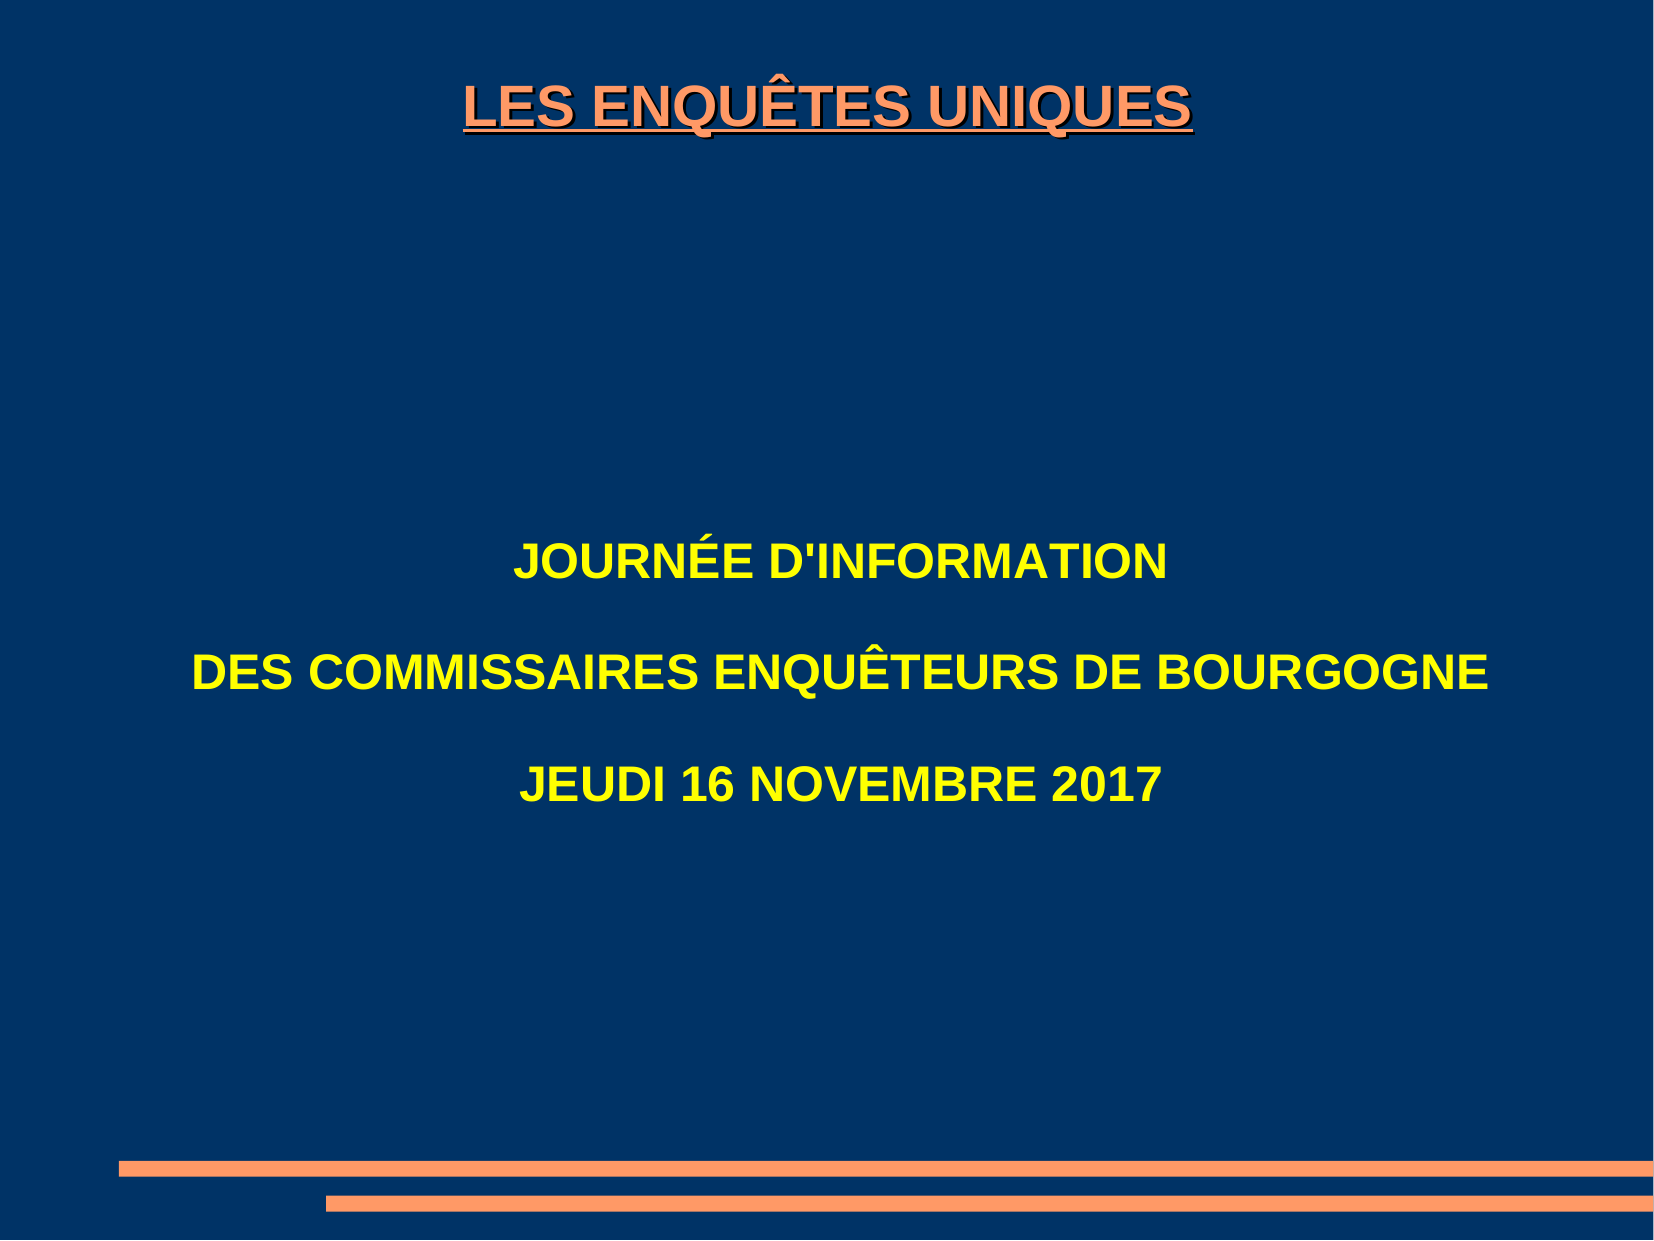

# LES ENQUÊTES UNIQUES
JOURNÉE D'INFORMATION
DES COMMISSAIRES ENQUÊTEURS DE BOURGOGNE
JEUDI 16 NOVEMBRE 2017